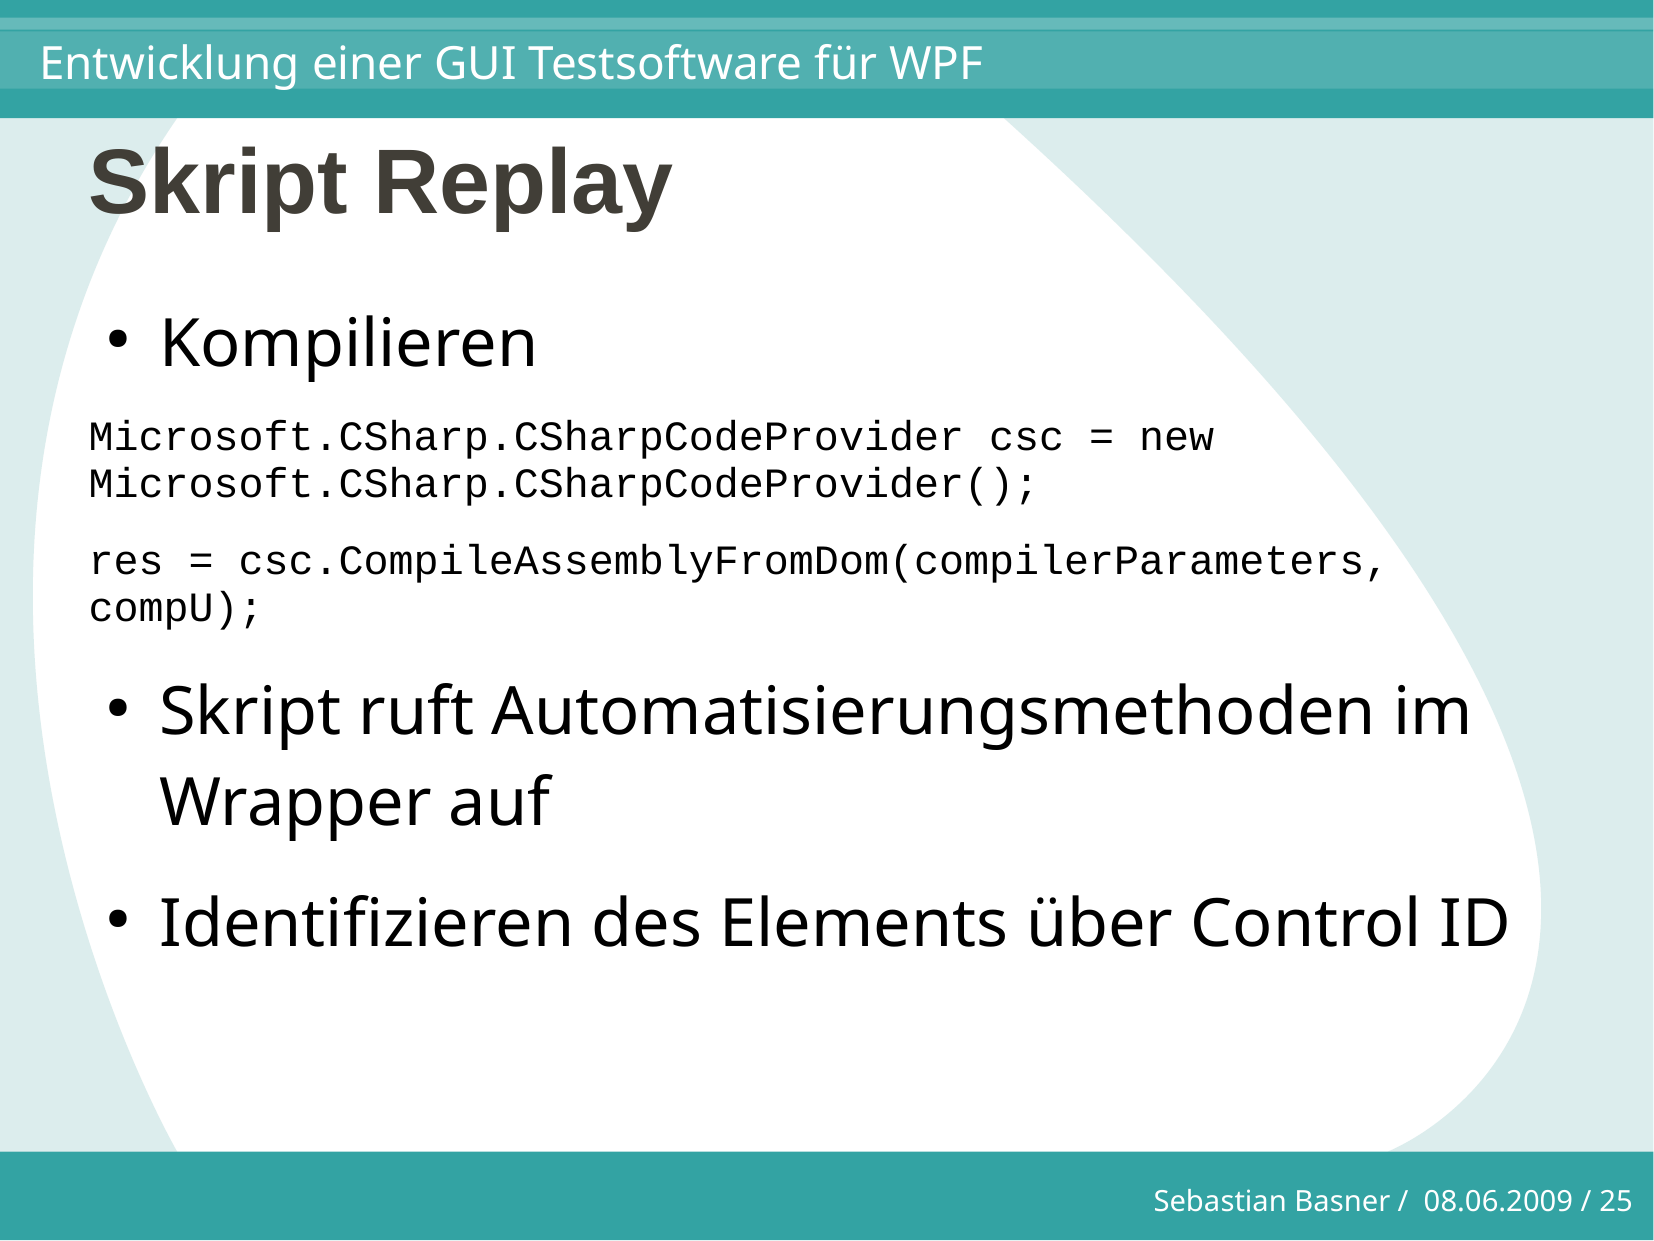

# Skript Replay
Kompilieren
Microsoft.CSharp.CSharpCodeProvider csc = new Microsoft.CSharp.CSharpCodeProvider();
res = csc.CompileAssemblyFromDom(compilerParameters, compU);
Skript ruft Automatisierungsmethoden im Wrapper auf
Identifizieren des Elements über Control ID